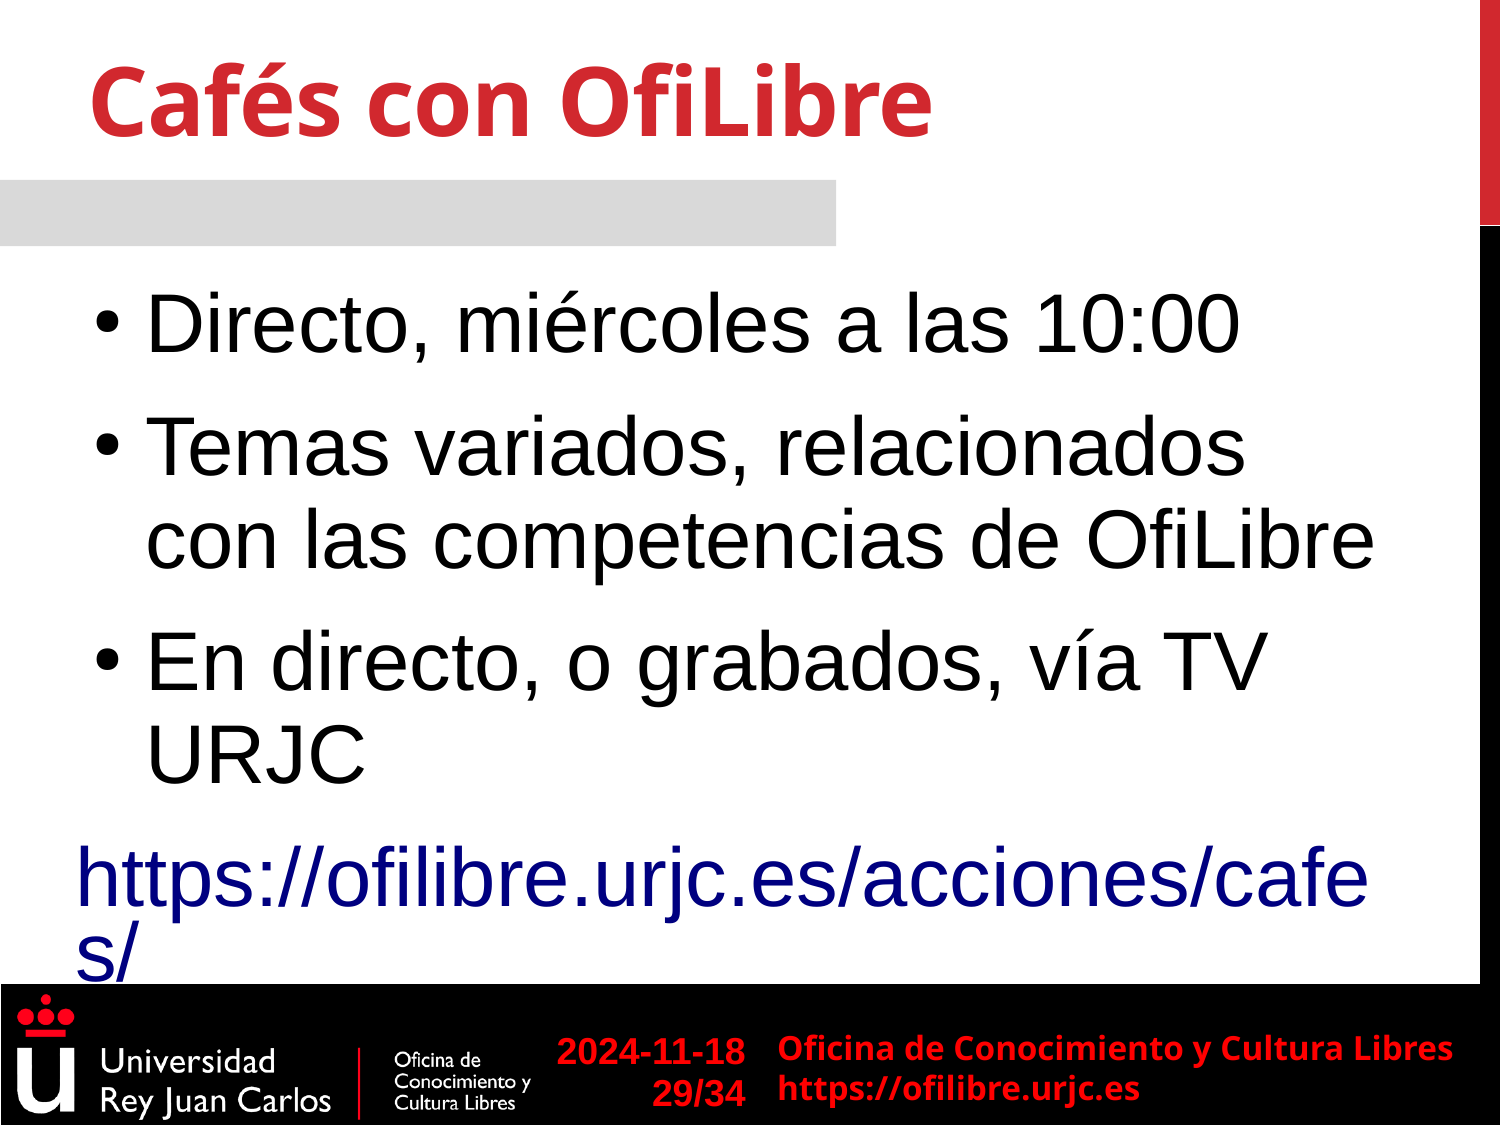

Cafés con OfiLibre
# Directo, miércoles a las 10:00
Temas variados, relacionados con las competencias de OfiLibre
En directo, o grabados, vía TV URJC
https://ofilibre.urjc.es/acciones/cafes/